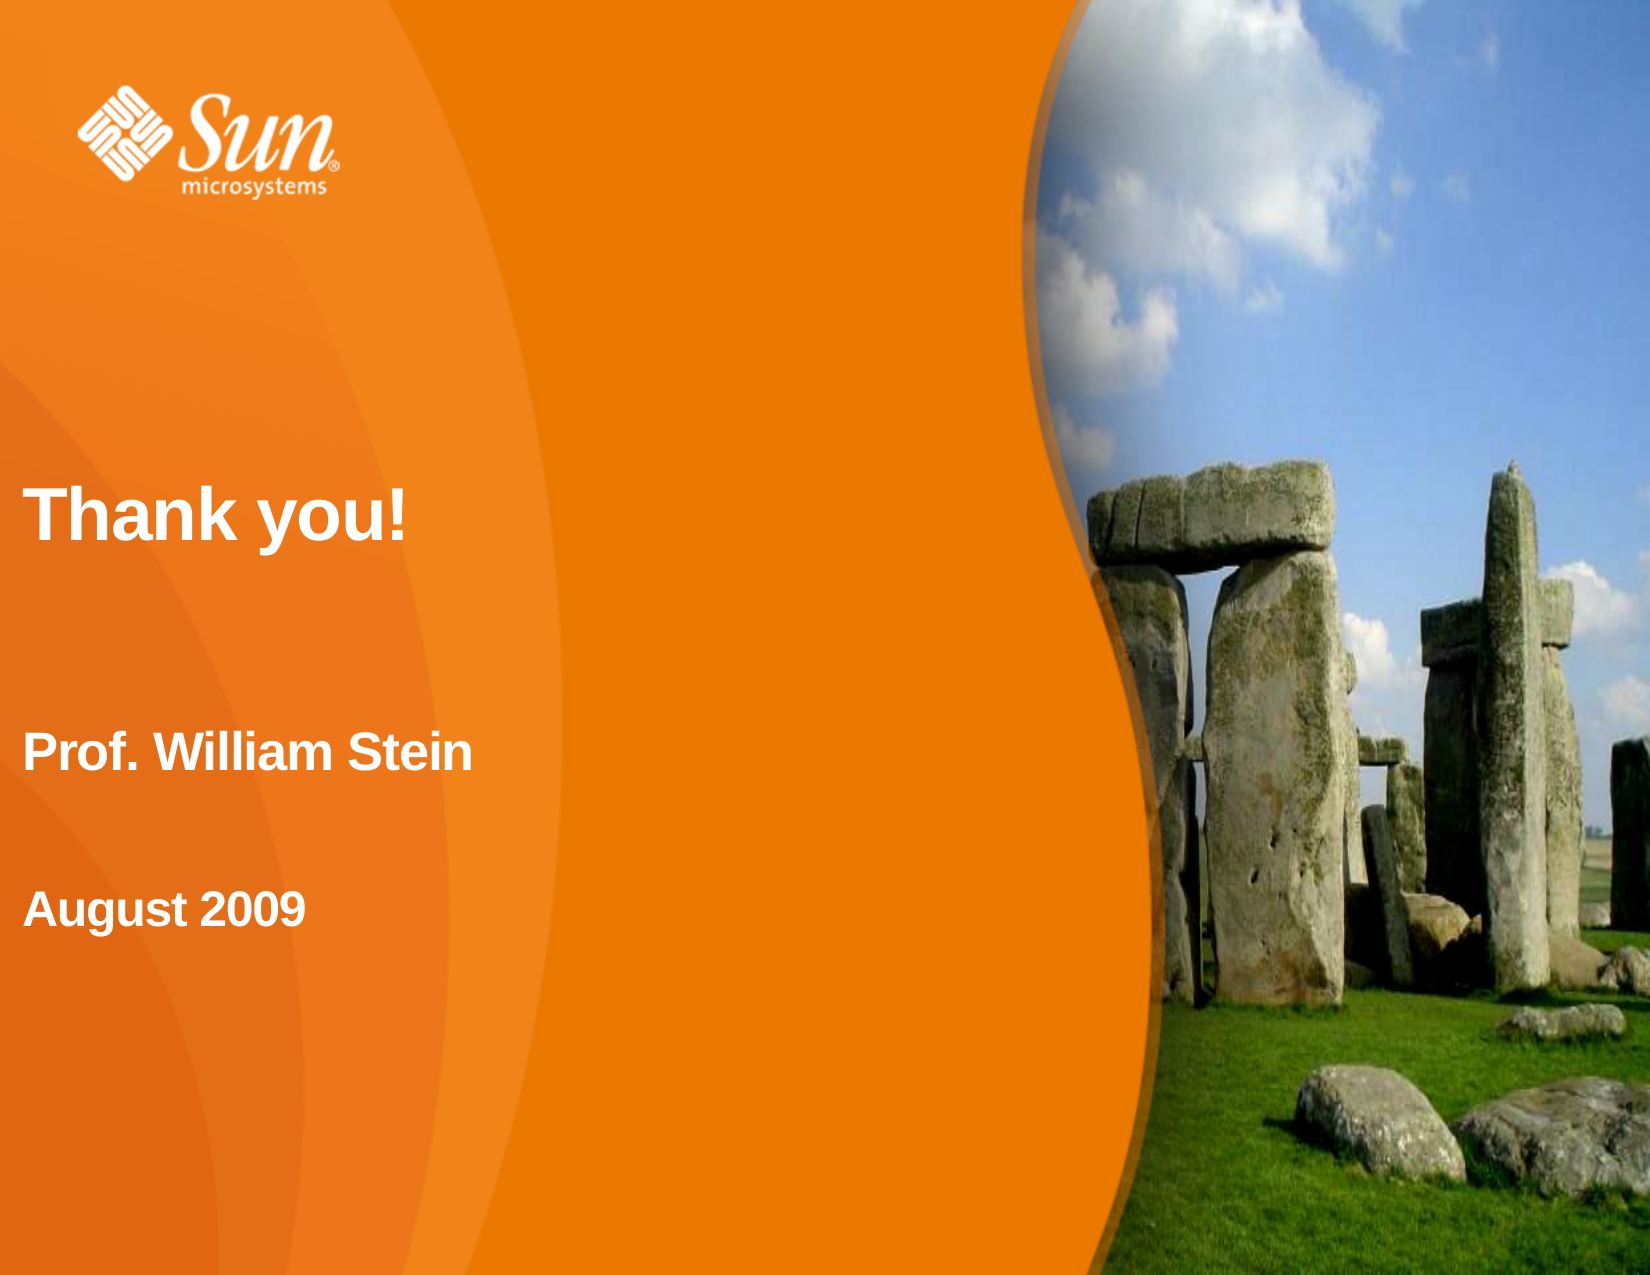

Thank you!
Prof. William Stein
August 2009